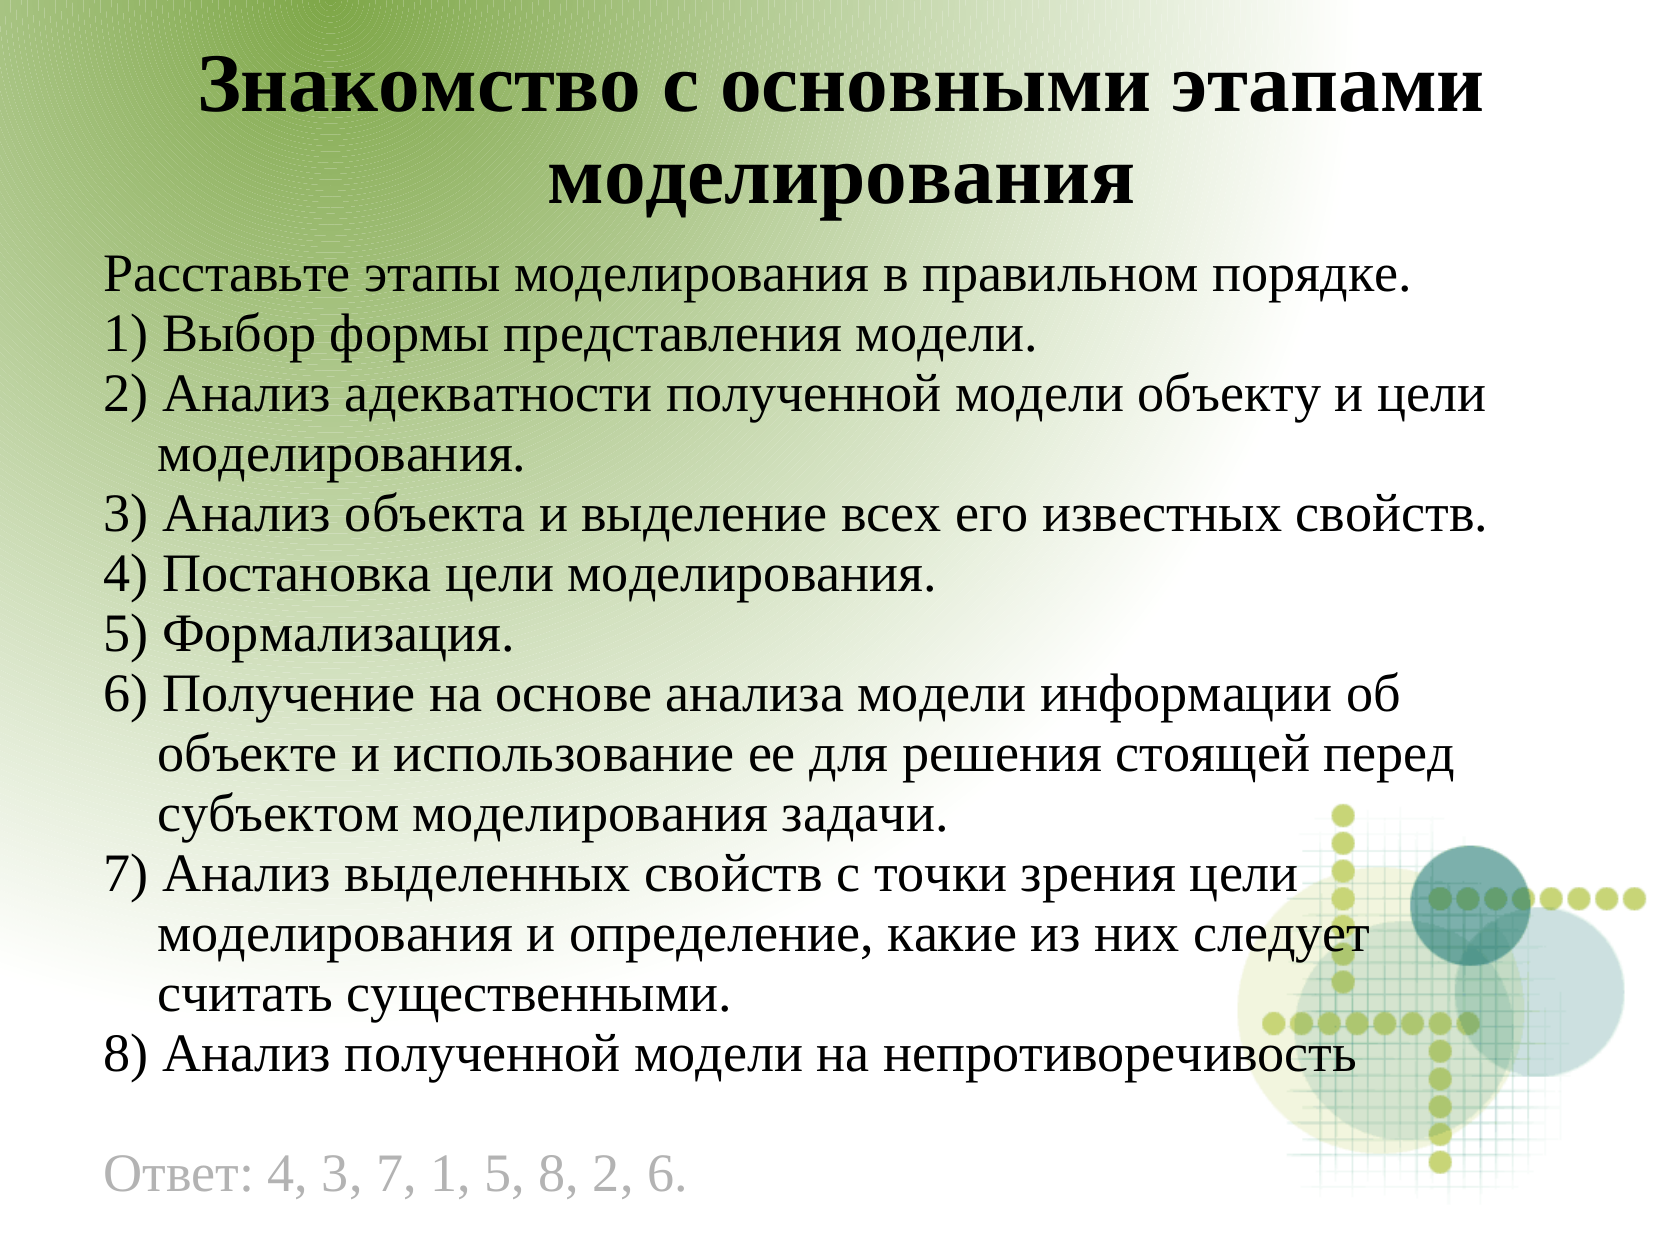

Знакомство с основными этапами моделирования
Расставьте этапы моделирования в правильном порядке.
1) Выбор формы представления модели.
2) Анализ адекватности полученной модели объекту и цели
 моделирования.
3) Анализ объекта и выделение всех его известных свойств.
4) Постановка цели моделирования.
5) Формализация.
6) Получение на основе анализа модели информации об
 объекте и использование ее для решения стоящей перед
 субъектом моделирования задачи.
7) Анализ выделенных свойств с точки зрения цели
 моделирования и определение, какие из них следует
 считать существенными.
8) Анализ полученной модели на непротиворечивость
Ответ: 4, 3, 7, 1, 5, 8, 2, 6.